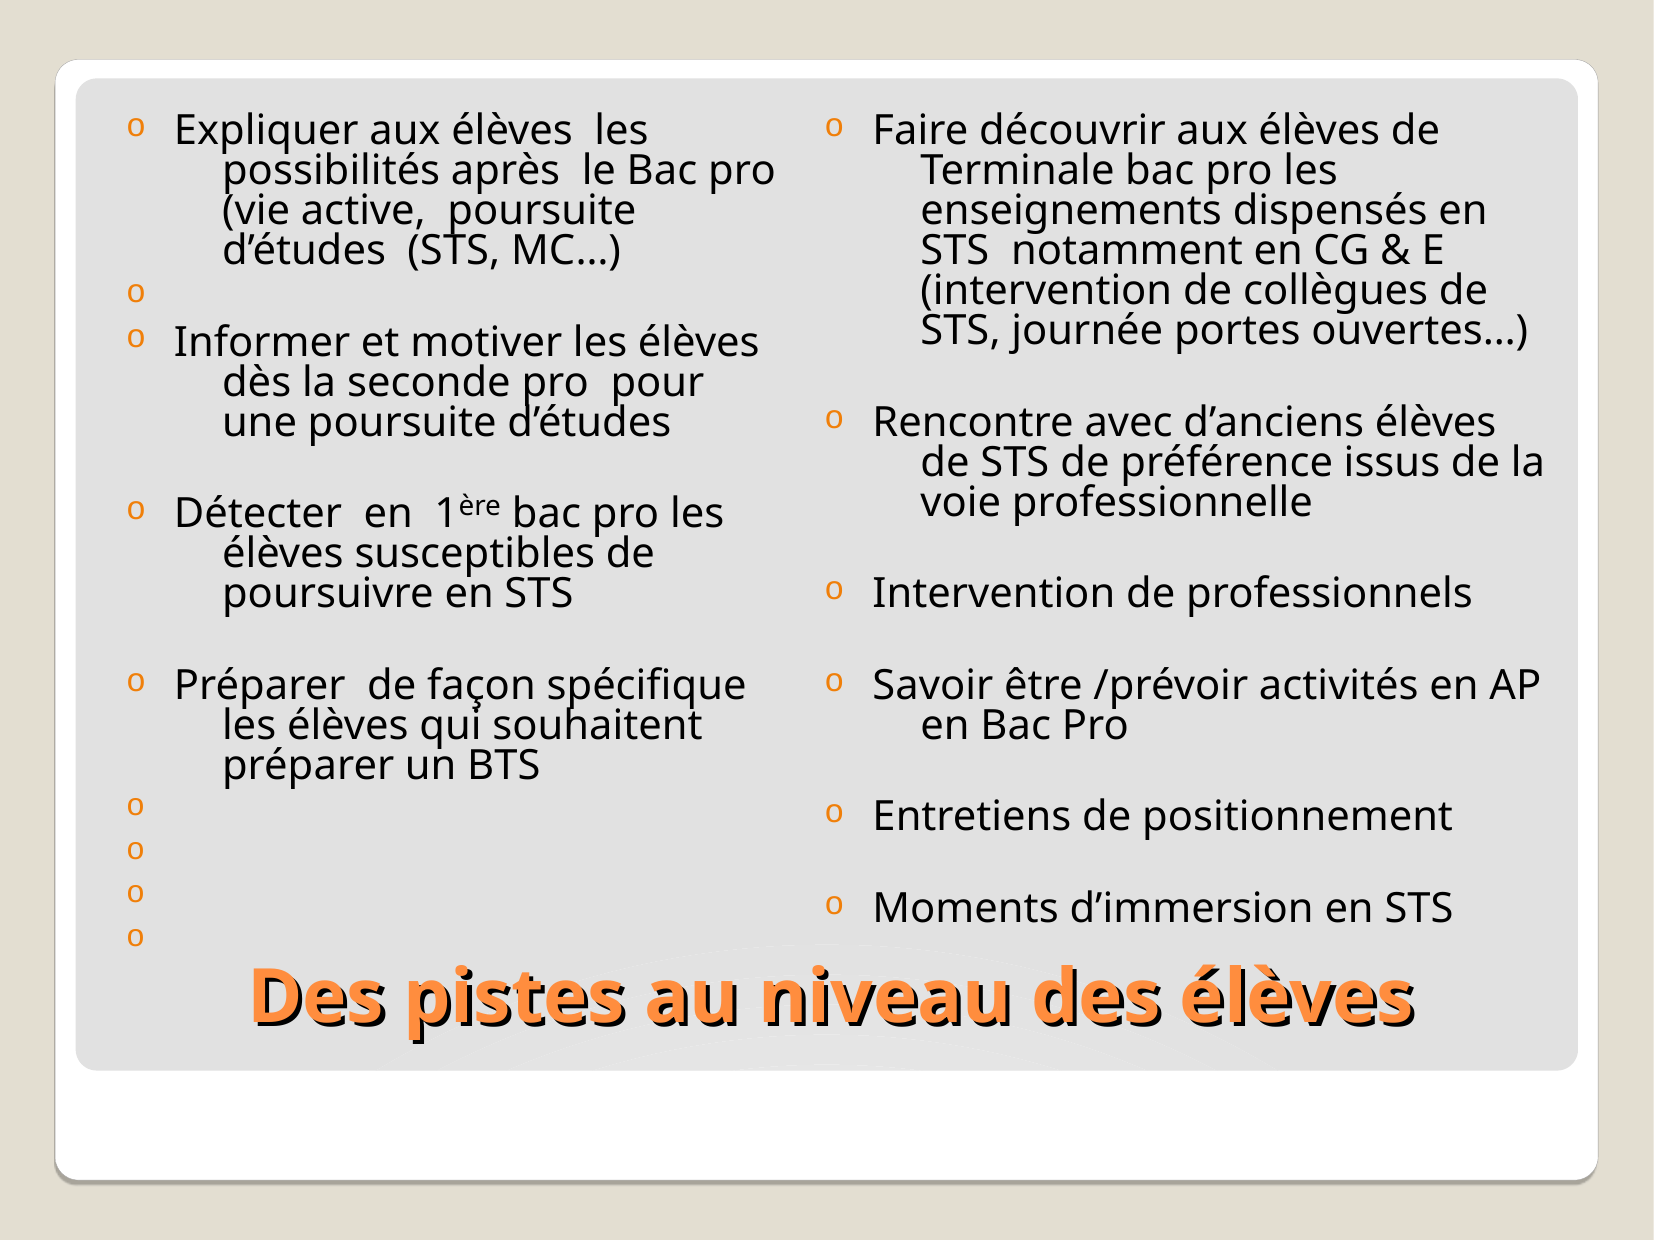

Expliquer aux élèves les possibilités après le Bac pro (vie active, poursuite d’études (STS, MC…)
Informer et motiver les élèves dès la seconde pro pour une poursuite d’études
Détecter en 1ère bac pro les élèves susceptibles de poursuivre en STS
Préparer de façon spécifique les élèves qui souhaitent préparer un BTS
Faire découvrir aux élèves de Terminale bac pro les enseignements dispensés en STS notamment en CG & E (intervention de collègues de STS, journée portes ouvertes…)
Rencontre avec d’anciens élèves de STS de préférence issus de la voie professionnelle
Intervention de professionnels
Savoir être /prévoir activités en AP en Bac Pro
Entretiens de positionnement
Moments d’immersion en STS
# Des pistes au niveau des élèves